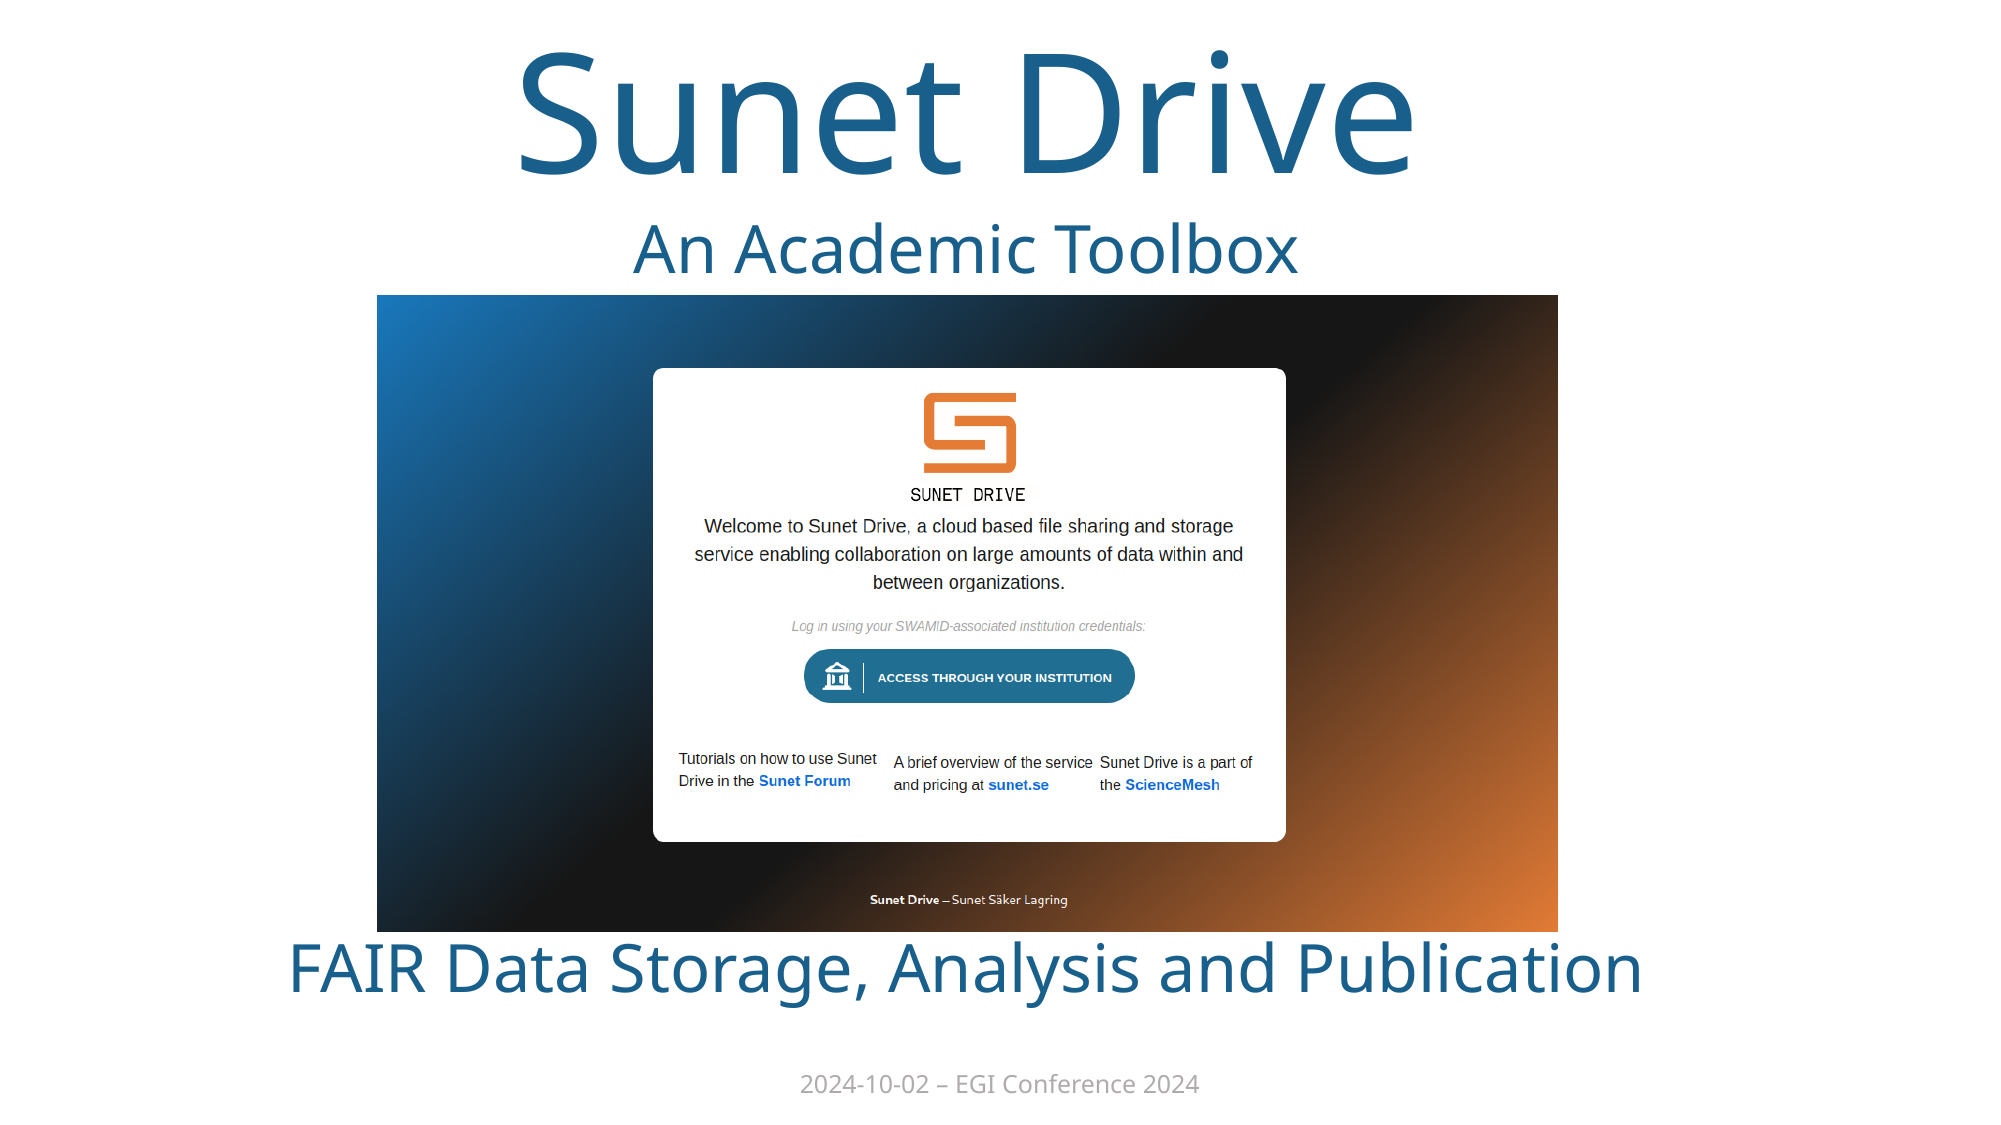

# Sunet Drive An Academic Toolbox FAIR Data Storage, Analysis and Publication
2024-10-02 – EGI Conference 2024